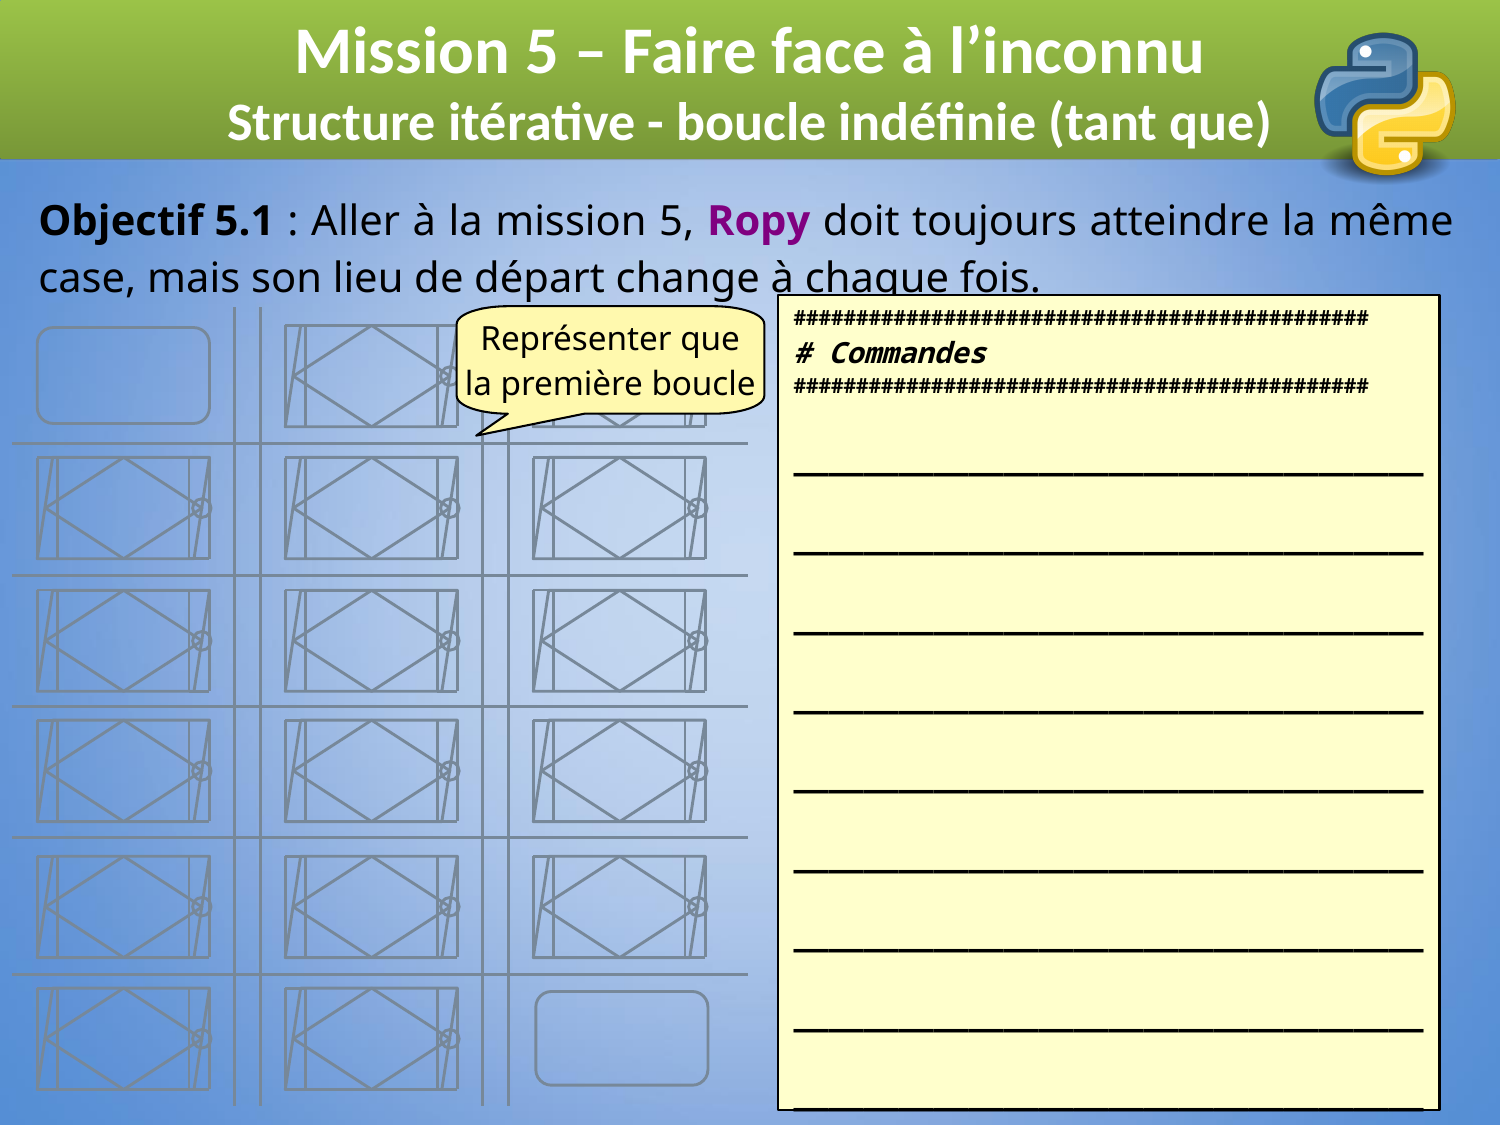

Mission 5 – Faire face à l’inconnu
Structure itérative - boucle indéfinie (tant que)
Objectif 5.1 : Aller à la mission 5, Ropy doit toujours atteindre la même case, mais son lieu de départ change à chaque fois.
##############################################
# Commandes
##############################################
____________________________________
____________________________________
____________________________________
____________________________________
____________________________________
____________________________________
____________________________________
____________________________________
____________________________________
____________________________________
____________________________________
____________________________________
Représenter que
la première boucle